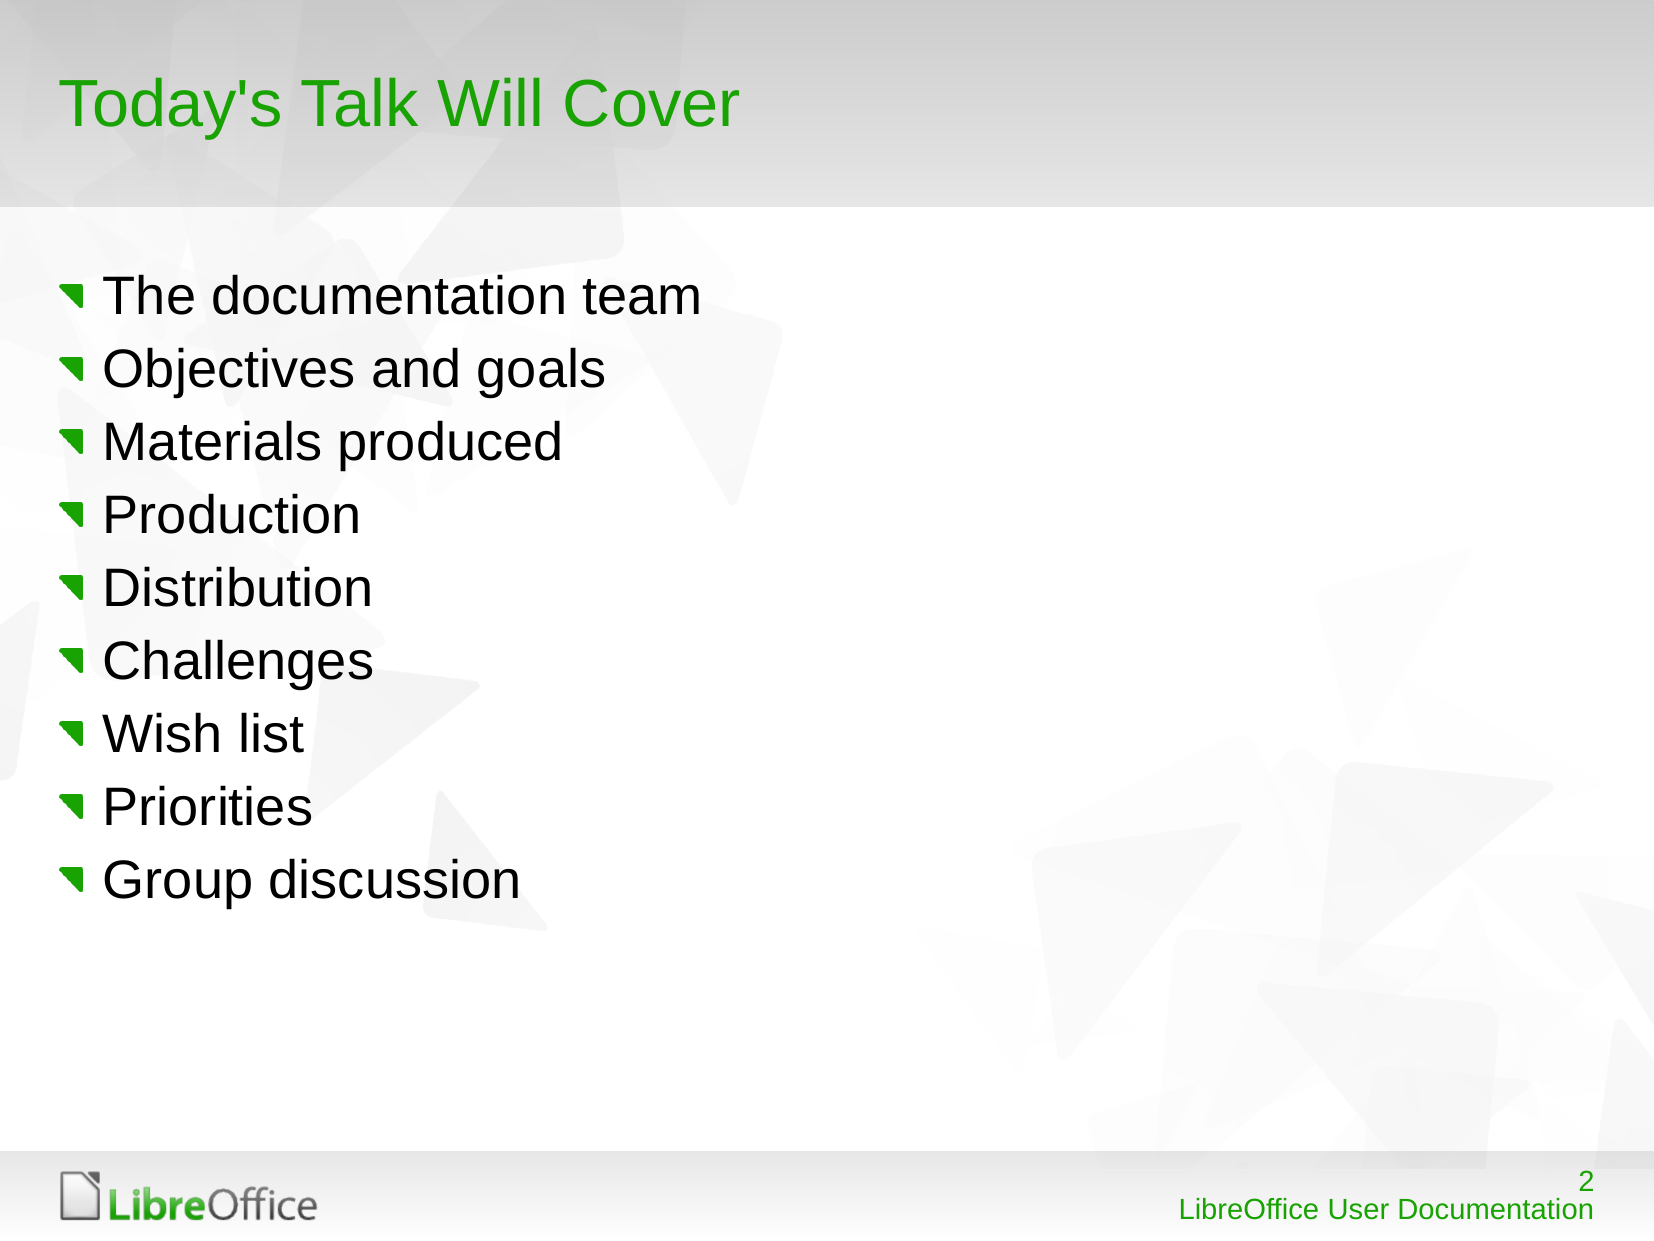

# Today's Talk Will Cover
The documentation team
Objectives and goals
Materials produced
Production
Distribution
Challenges
Wish list
Priorities
Group discussion
2
LibreOffice User Documentation